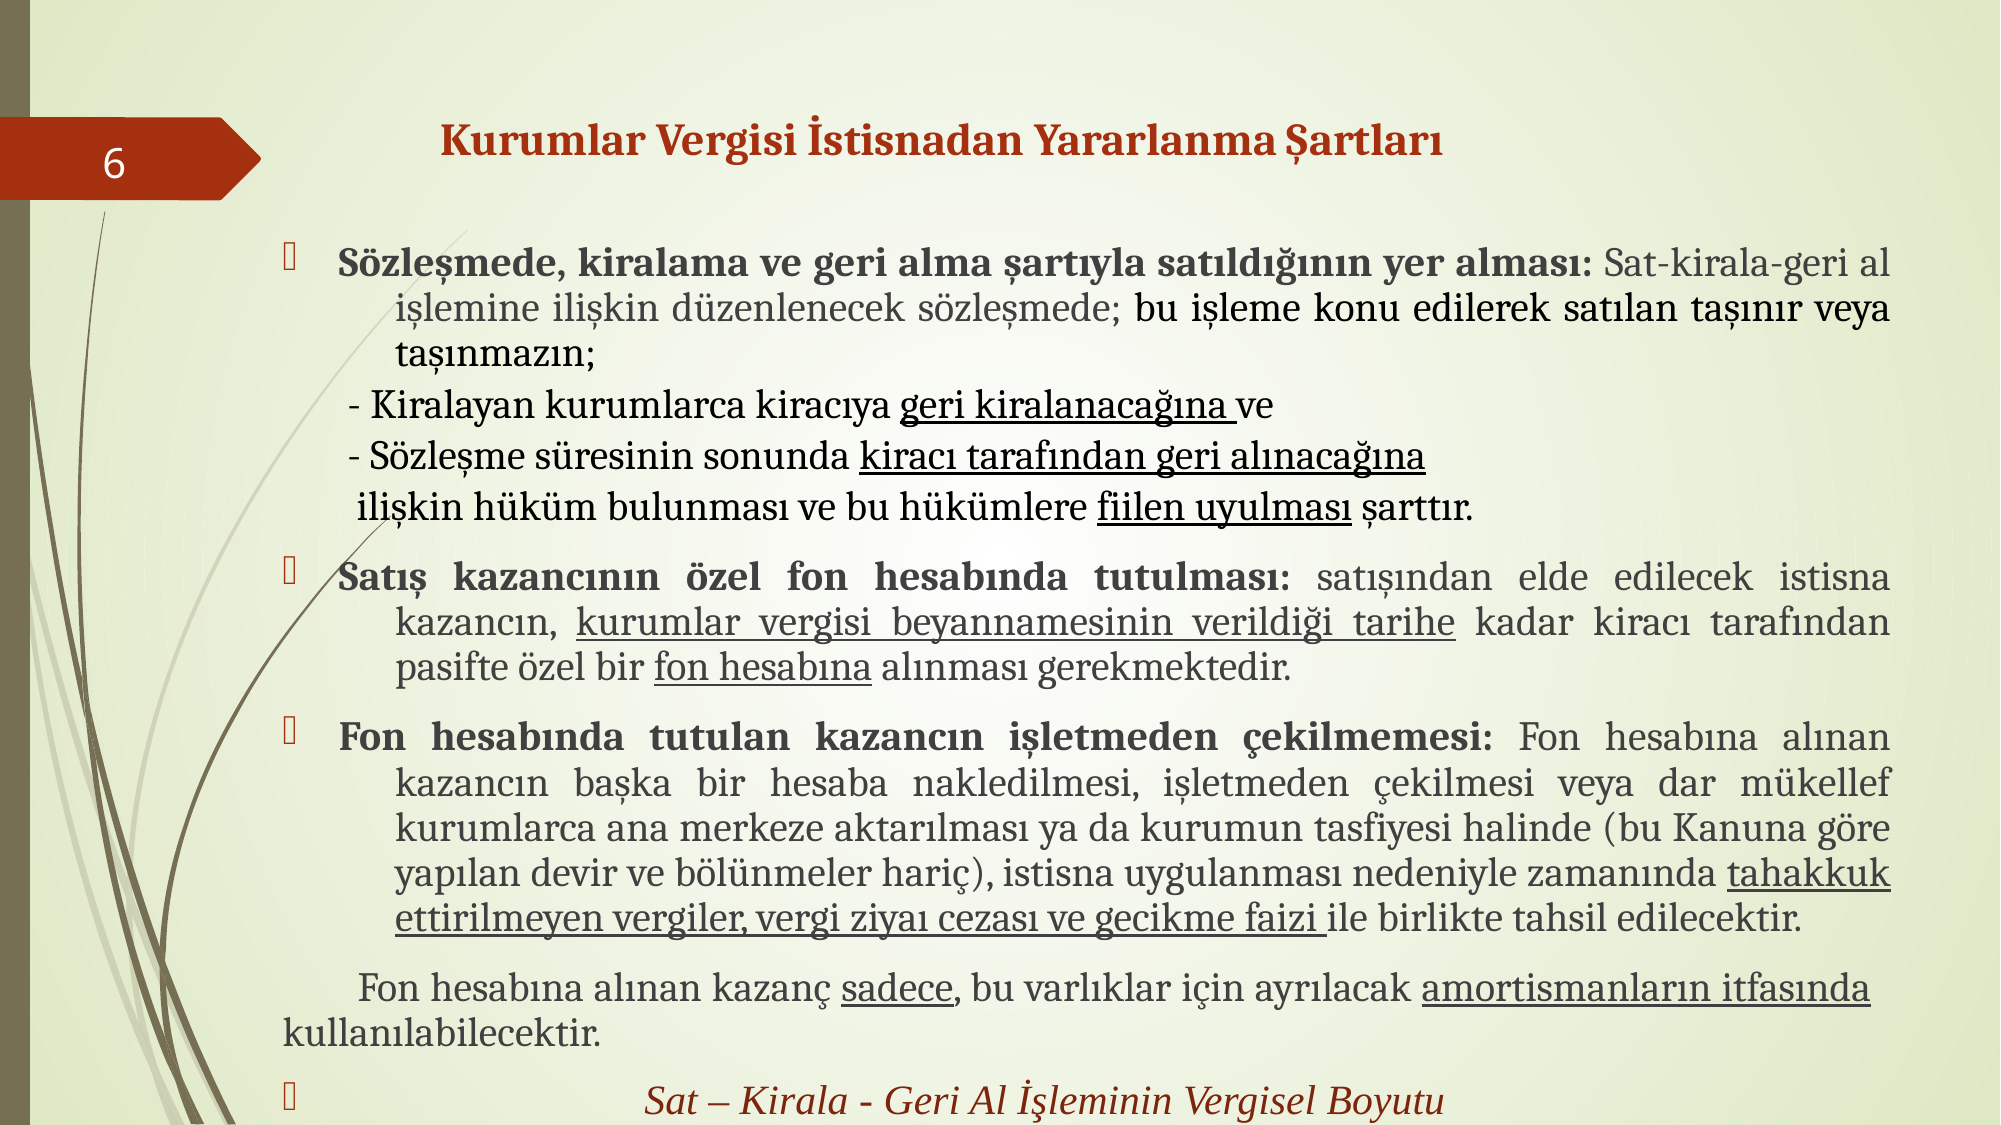

# Kurumlar Vergisi İstisnadan Yararlanma Şartları
Sözleşmede, kiralama ve geri alma şartıyla satıldığının yer alması: Sat-kirala-geri al işlemine ilişkin düzenlenecek sözleşmede; bu işleme konu edilerek satılan taşınır veya taşınmazın;
 - Kiralayan kurumlarca kiracıya geri kiralanacağına ve
 - Sözleşme süresinin sonunda kiracı tarafından geri alınacağına
 ilişkin hüküm bulunması ve bu hükümlere fiilen uyulması şarttır.
Satış kazancının özel fon hesabında tutulması: satışından elde edilecek istisna kazancın, kurumlar vergisi beyannamesinin verildiği tarihe kadar kiracı tarafından pasifte özel bir fon hesabına alınması gerekmektedir.
Fon hesabında tutulan kazancın işletmeden çekilmemesi: Fon hesabına alınan kazancın başka bir hesaba nakledilmesi, işletmeden çekilmesi veya dar mükellef kurumlarca ana merkeze aktarılması ya da kurumun tasfiyesi halinde (bu Kanuna göre yapılan devir ve bölünmeler hariç), istisna uygulanması nedeniyle zamanında tahakkuk ettirilmeyen vergiler, vergi ziyaı cezası ve gecikme faizi ile birlikte tahsil edilecektir.
	Fon hesabına alınan kazanç sadece, bu varlıklar için ayrılacak amortismanların itfasında kullanılabilecektir.
Sat – Kirala - Geri Al İşleminin Vergisel Boyutu